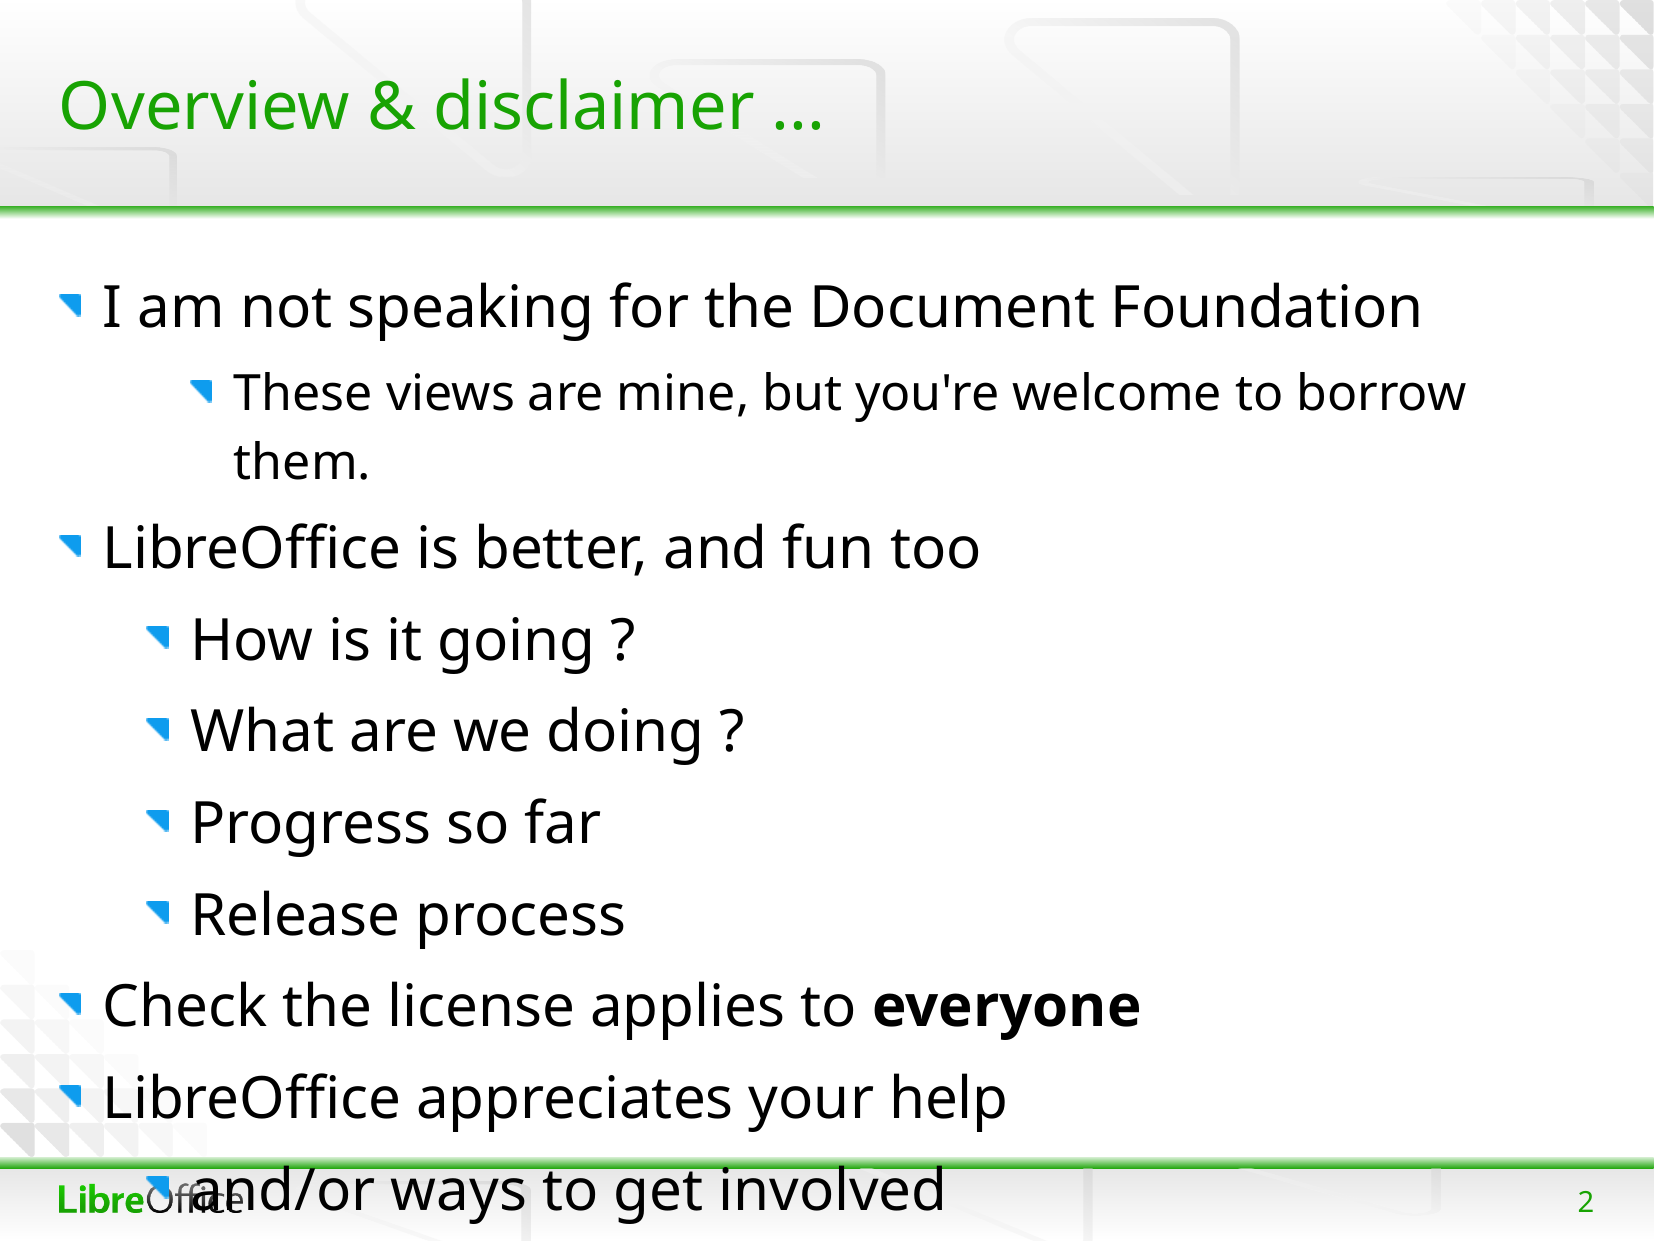

# Overview & disclaimer ...
I am not speaking for the Document Foundation
These views are mine, but you're welcome to borrow them.
LibreOffice is better, and fun too
How is it going ?
What are we doing ?
Progress so far
Release process
Check the license applies to everyone
LibreOffice appreciates your help
and/or ways to get involved
Conclusions
2